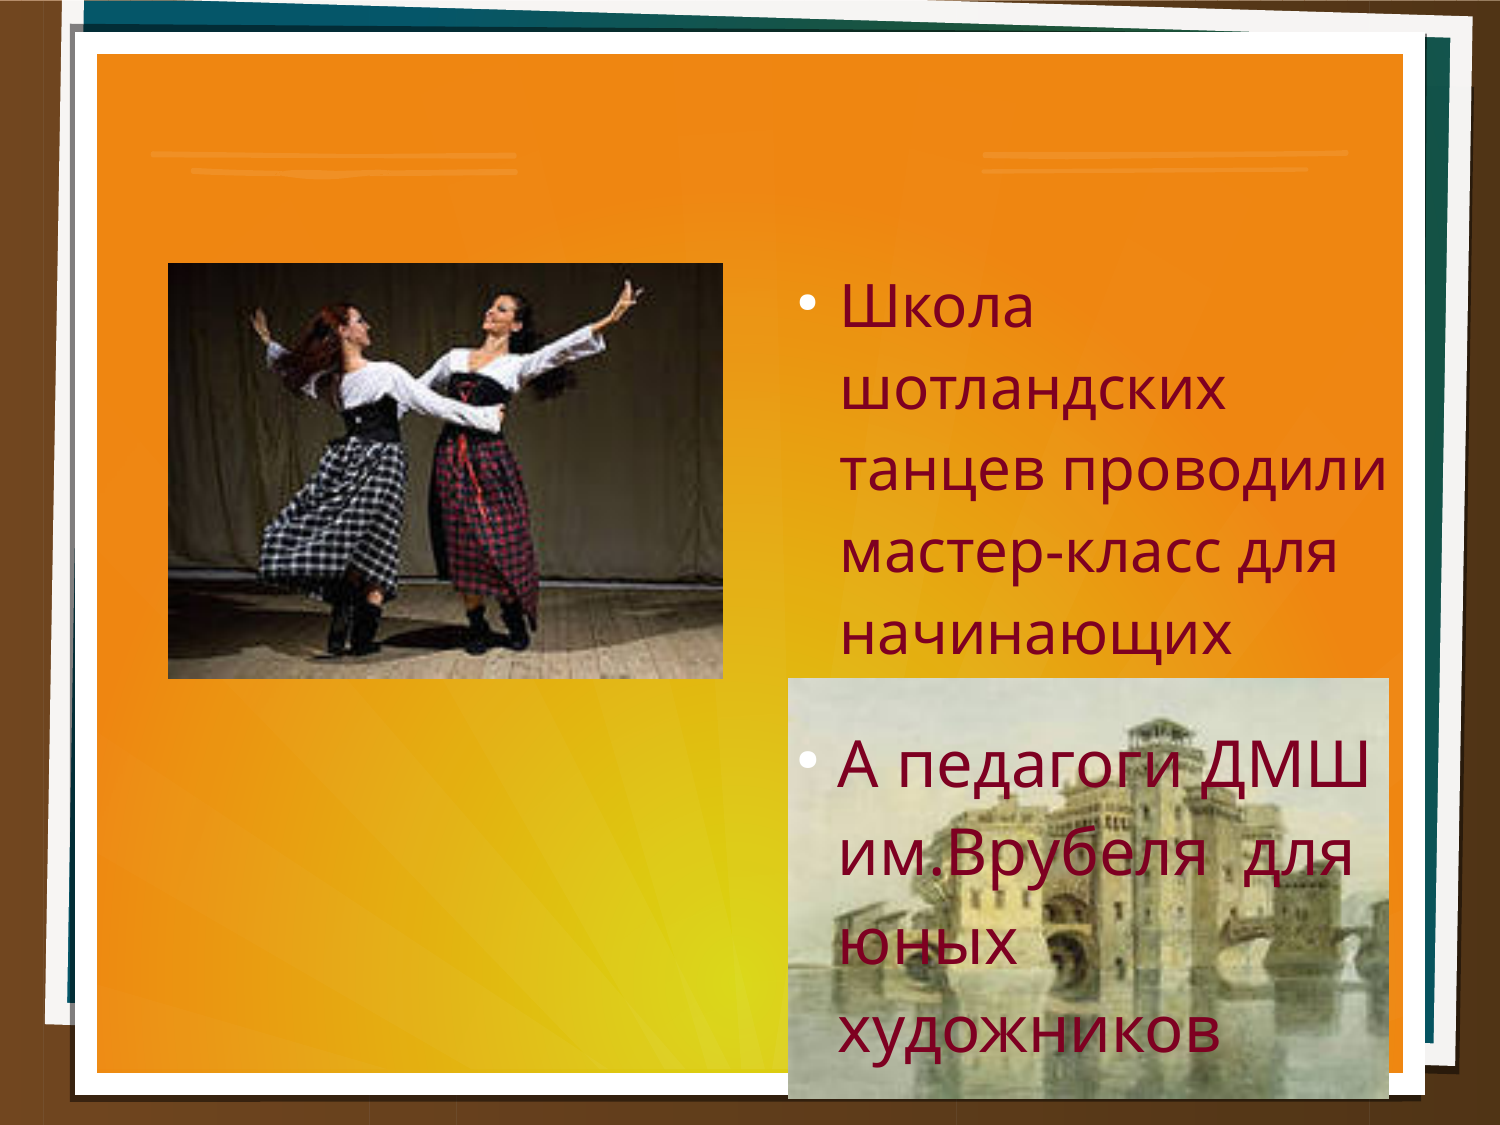

# Школа шотландских танцев проводили мастер-класс для начинающих
А педагоги ДМШ им.Врубеля для юных художников